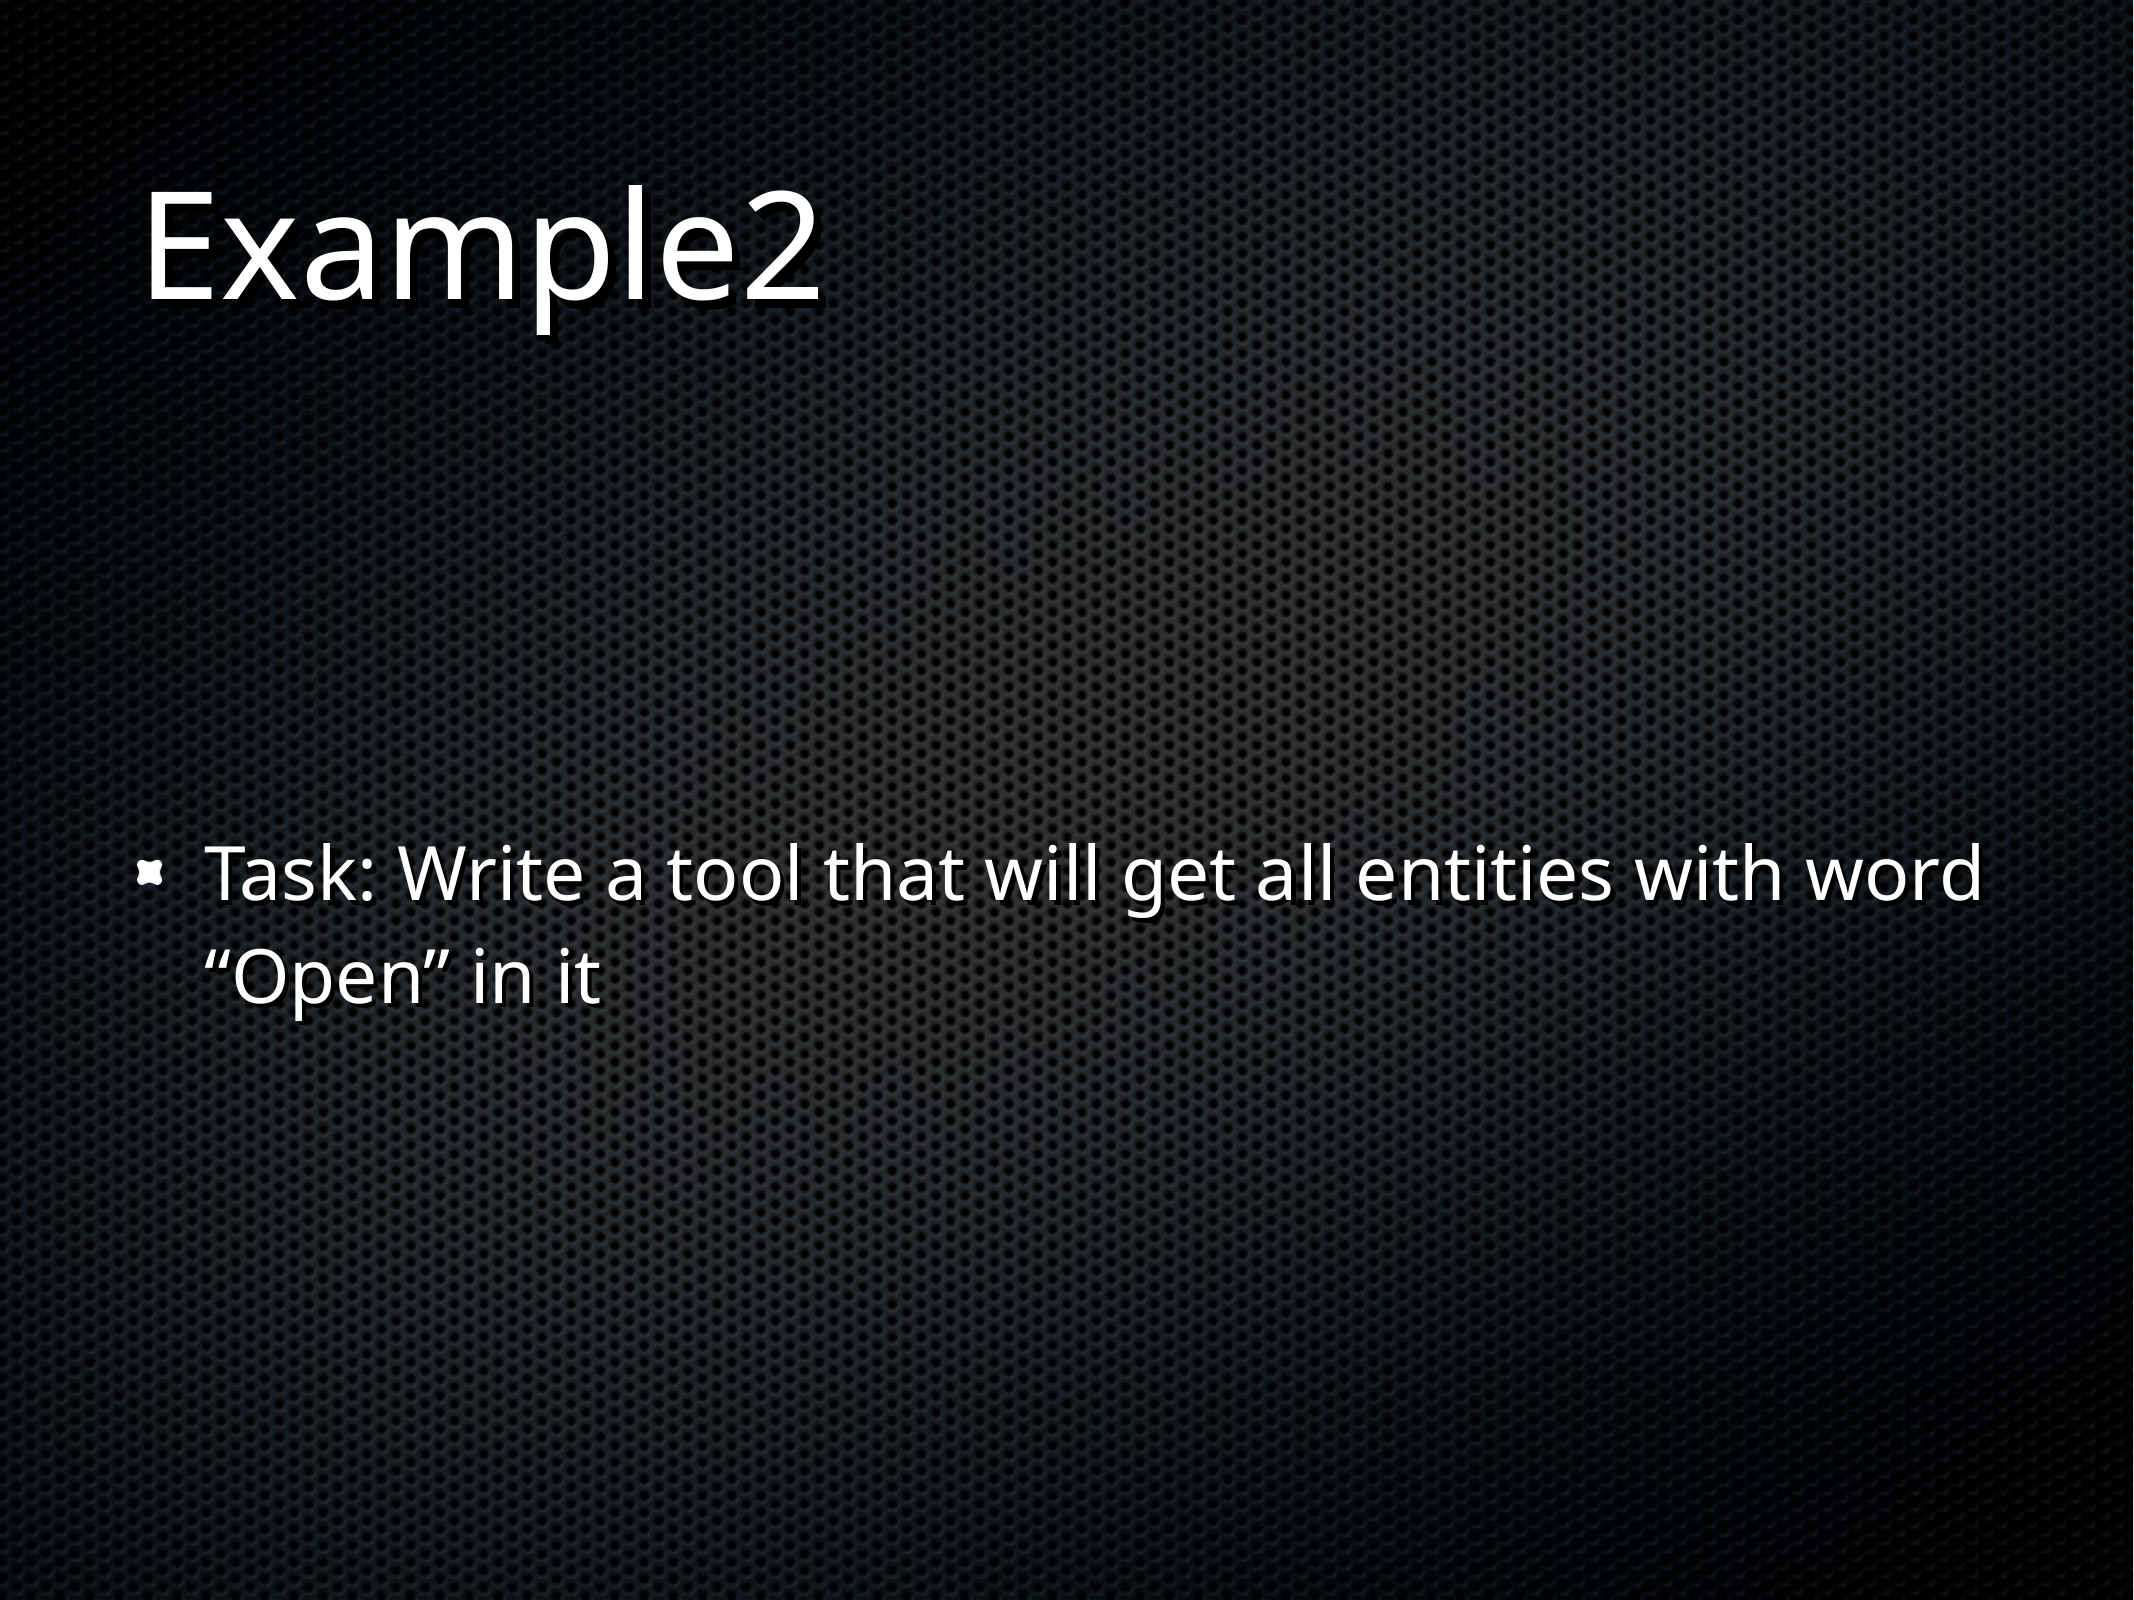

# Example2
Task: Write a tool that will get all entities with word “Open” in it